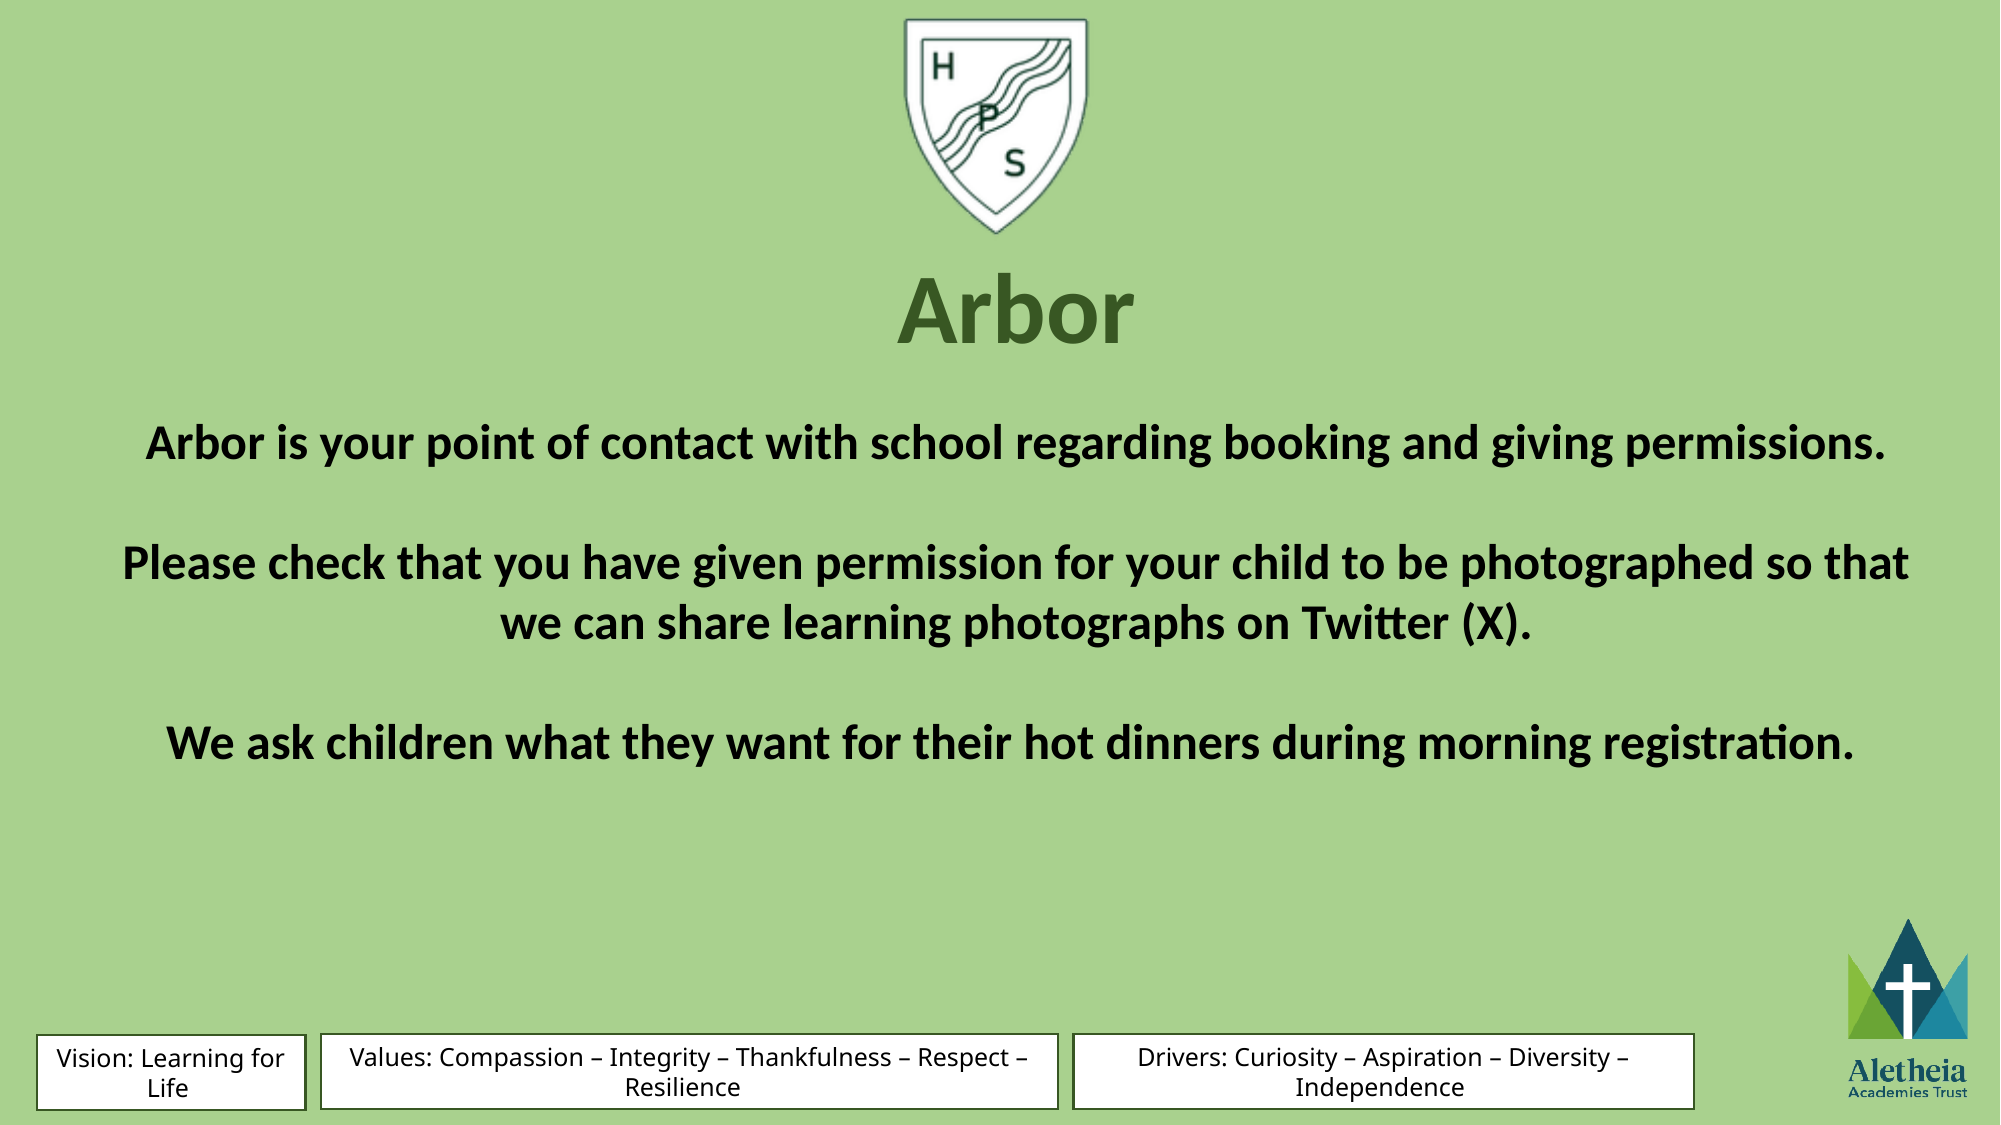

Arbor
Arbor is your point of contact with school regarding booking and giving permissions.
Please check that you have given permission for your child to be photographed so that we can share learning photographs on Twitter (X).
We ask children what they want for their hot dinners during morning registration.
Values: Compassion – Integrity – Thankfulness – Respect – Resilience
Drivers: Curiosity – Aspiration – Diversity – Independence
Vision: Learning for Life